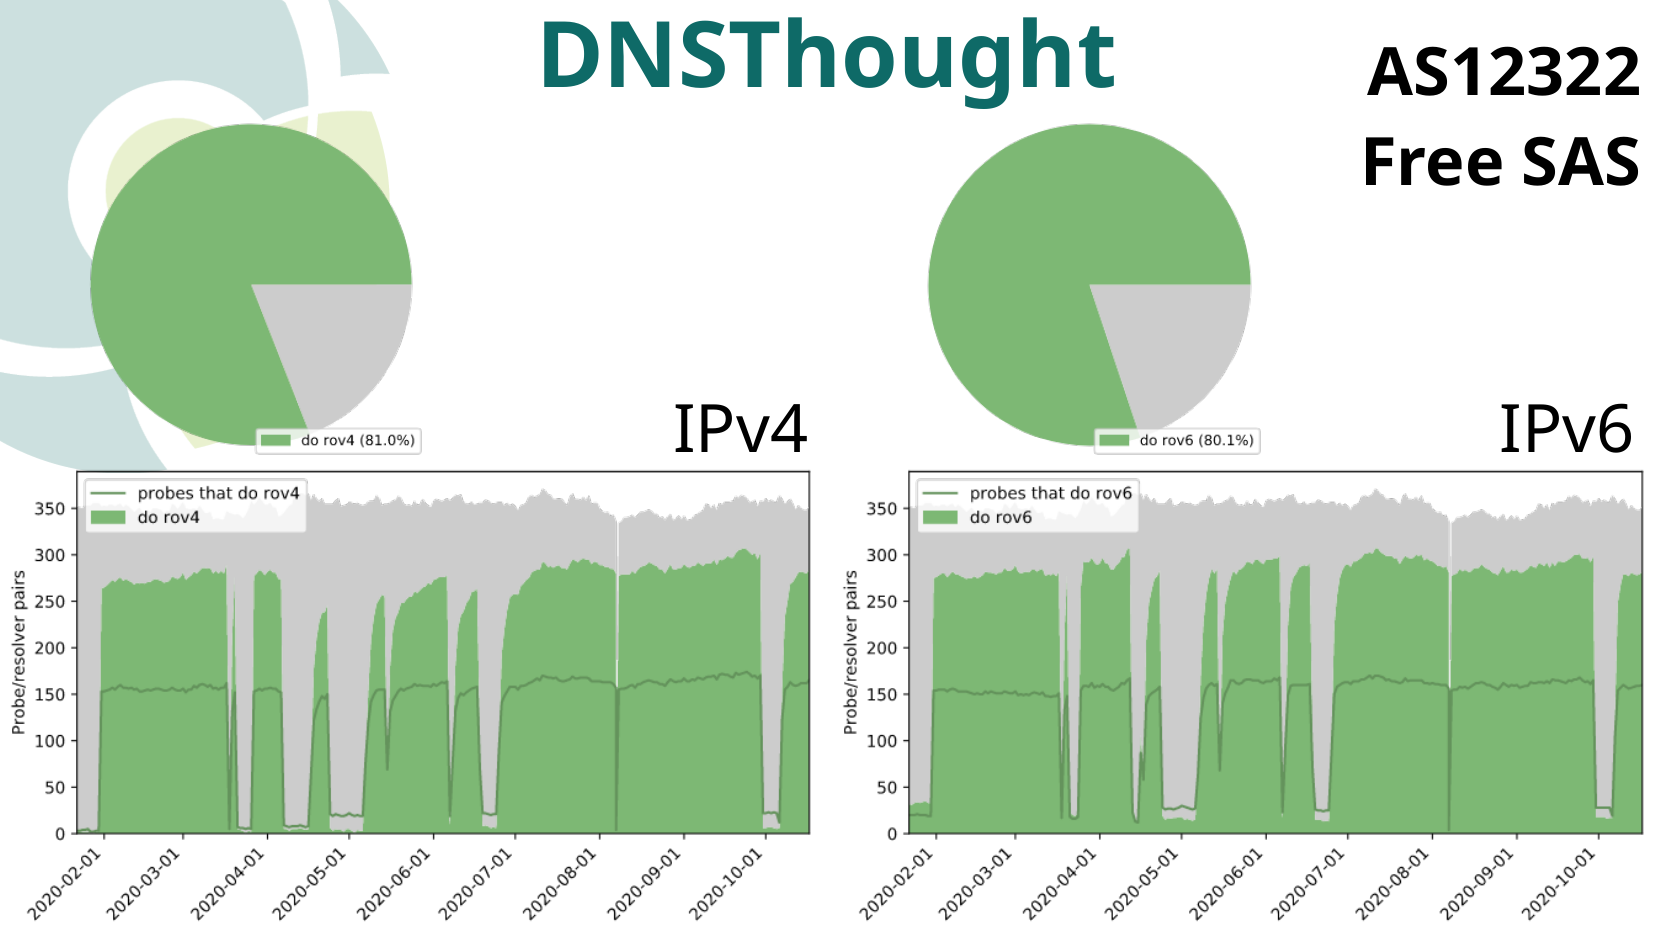

# DNSThought
AS12322
Free SAS
IPv4
IPv6